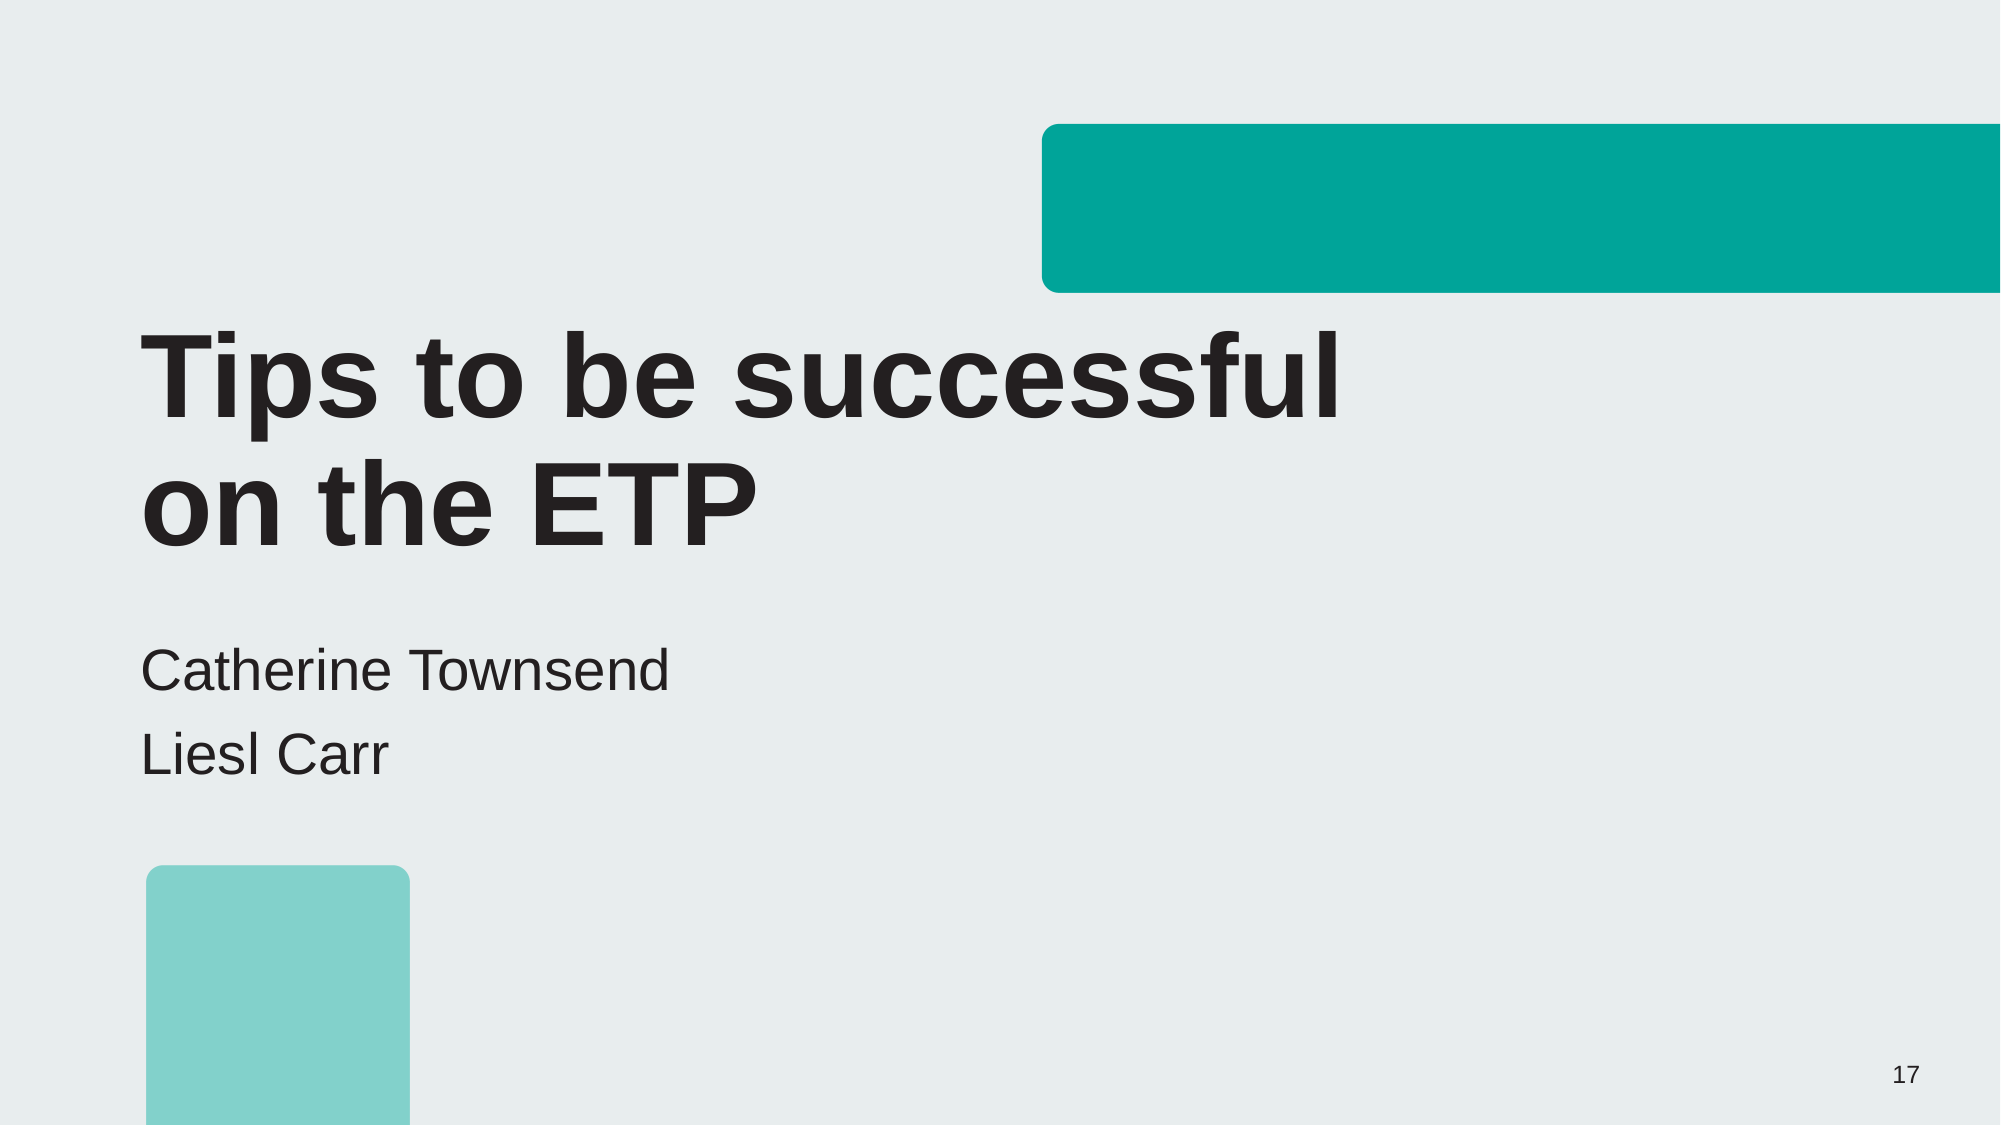

Tips to be successful on the ETP
# Catherine Townsend
Liesl Carr